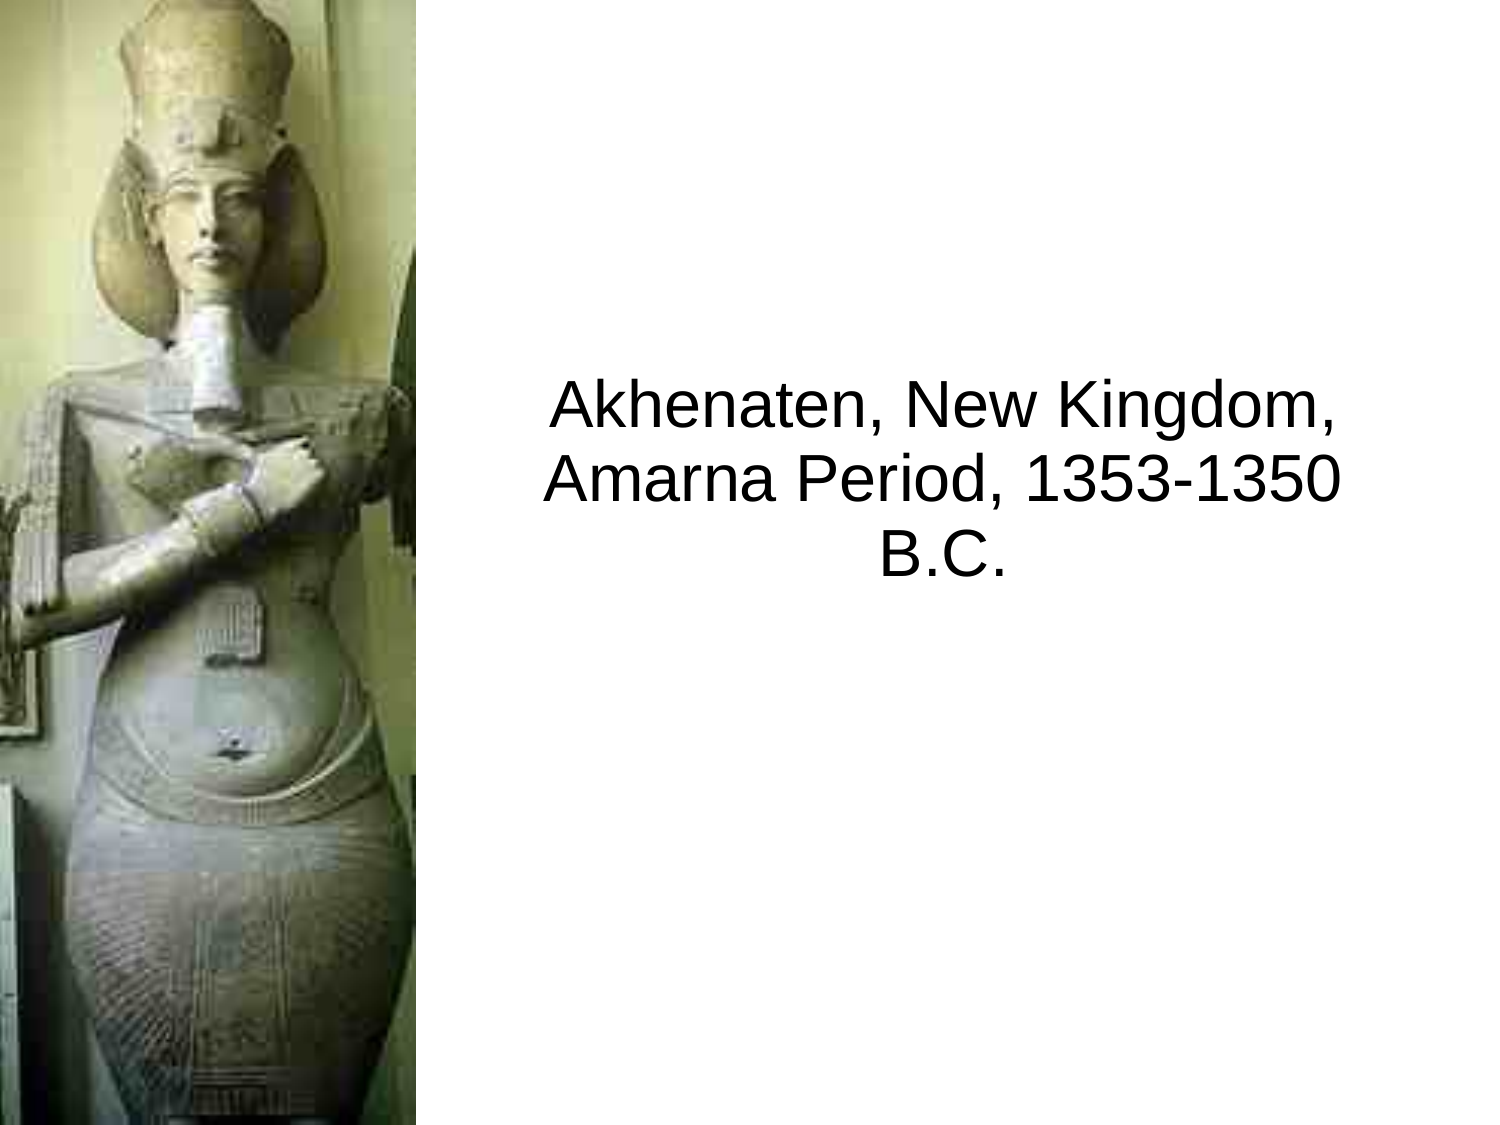

# Akhenaten, New Kingdom, Amarna Period, 1353-1350 B.C.